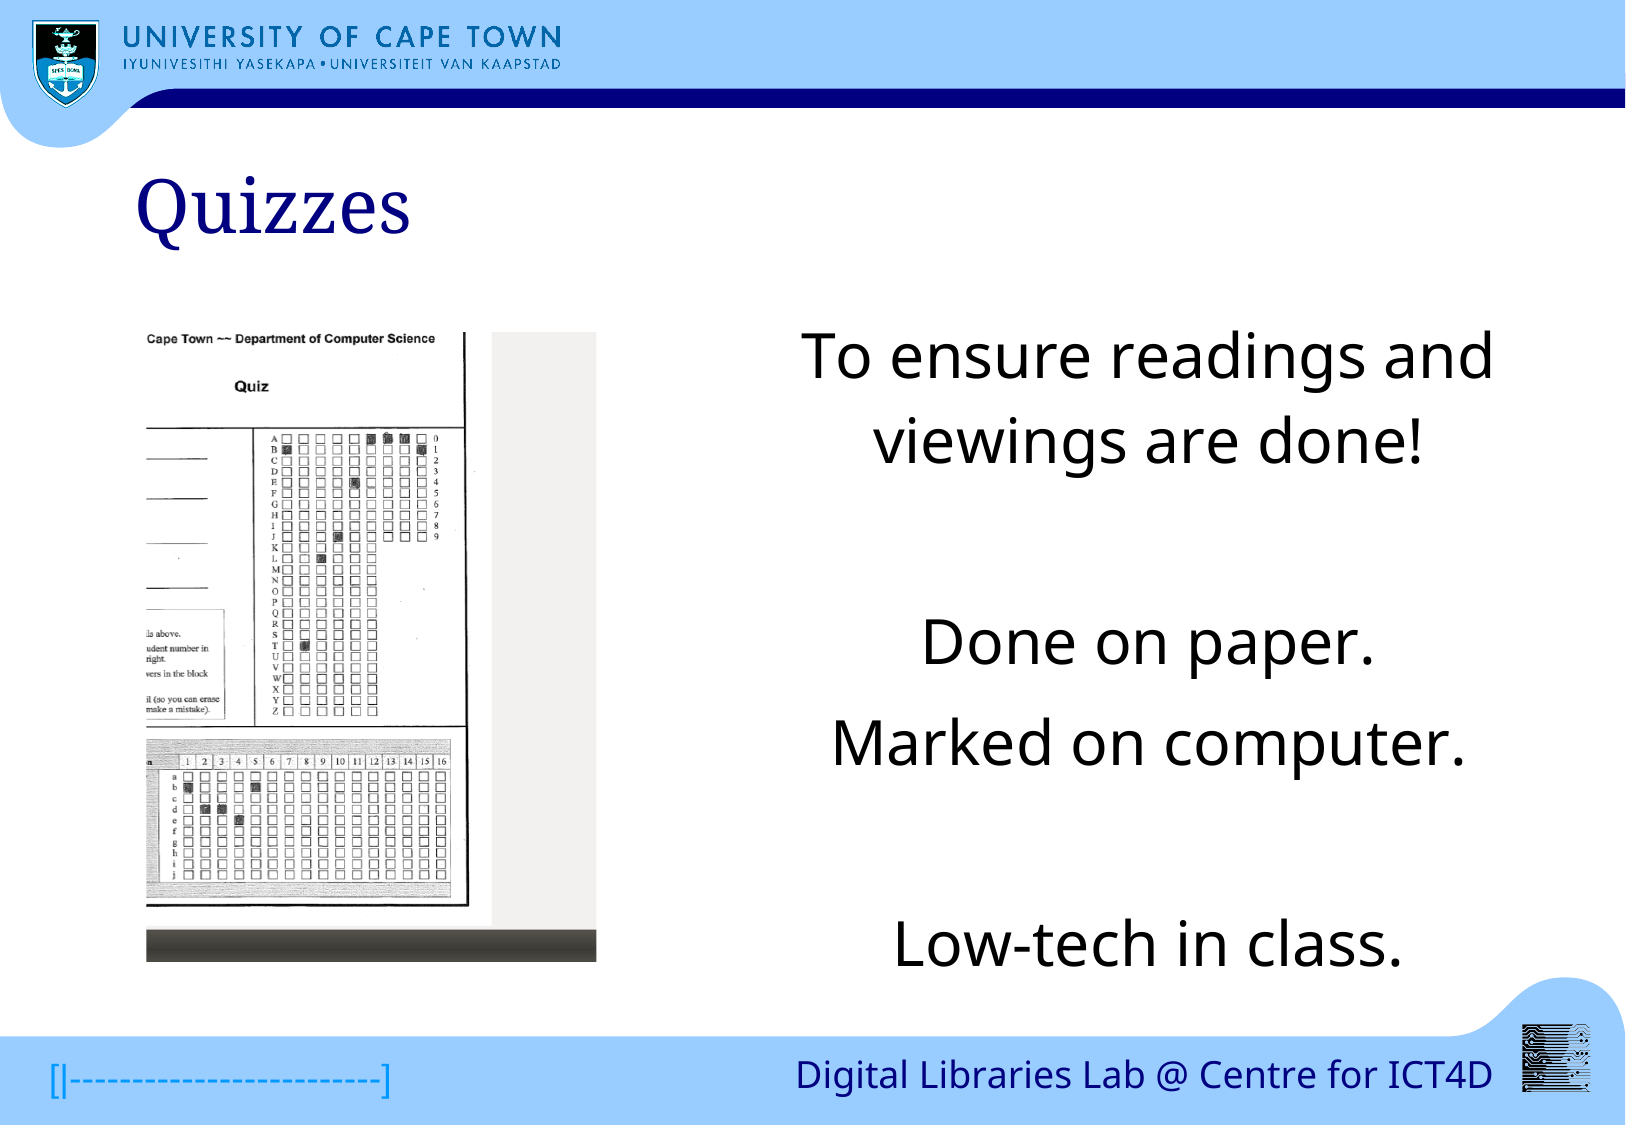

# Quizzes
To ensure readings and viewings are done!
Done on paper.
Marked on computer.
Low-tech in class.
[|-------------------------]